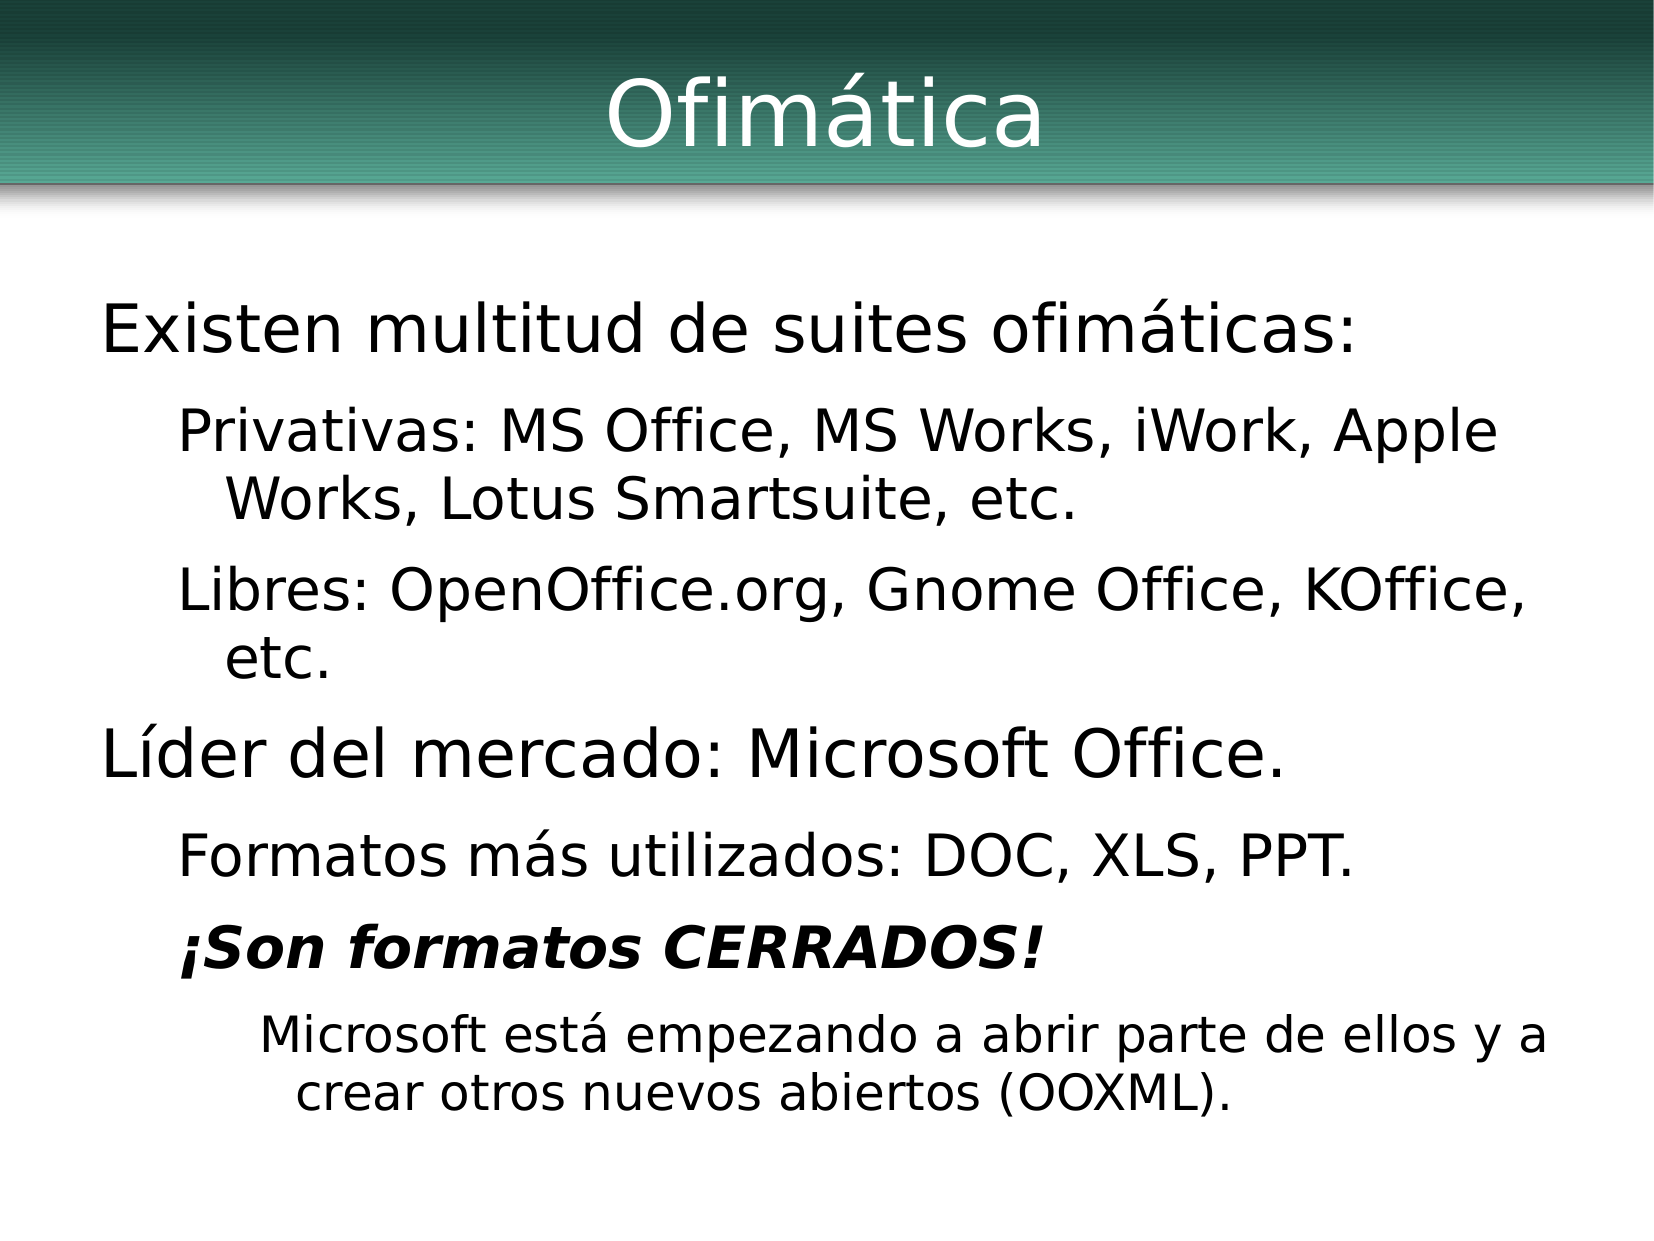

# Ofimática
Existen multitud de suites ofimáticas:
Privativas: MS Office, MS Works, iWork, Apple Works, Lotus Smartsuite, etc.
Libres: OpenOffice.org, Gnome Office, KOffice, etc.
Líder del mercado: Microsoft Office.
Formatos más utilizados: DOC, XLS, PPT.
¡Son formatos CERRADOS!
Microsoft está empezando a abrir parte de ellos y a crear otros nuevos abiertos (OOXML).